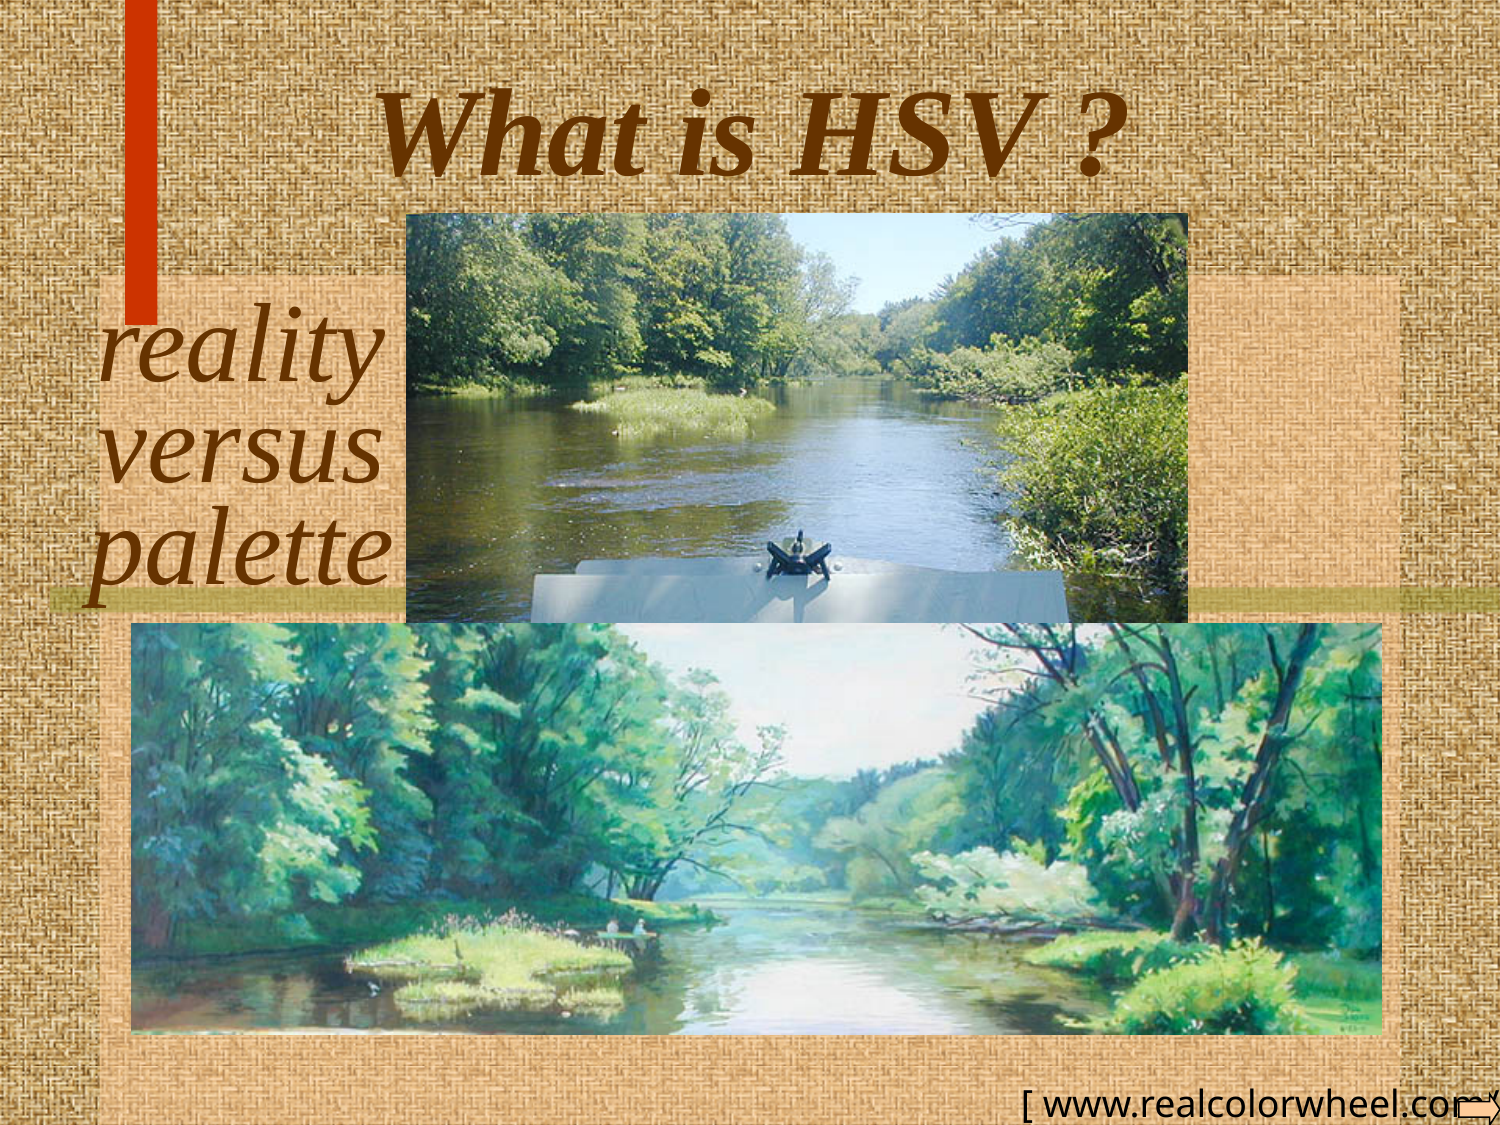

# What is HSV ?
reality versus palette
[ www.realcolorwheel.com/ ]